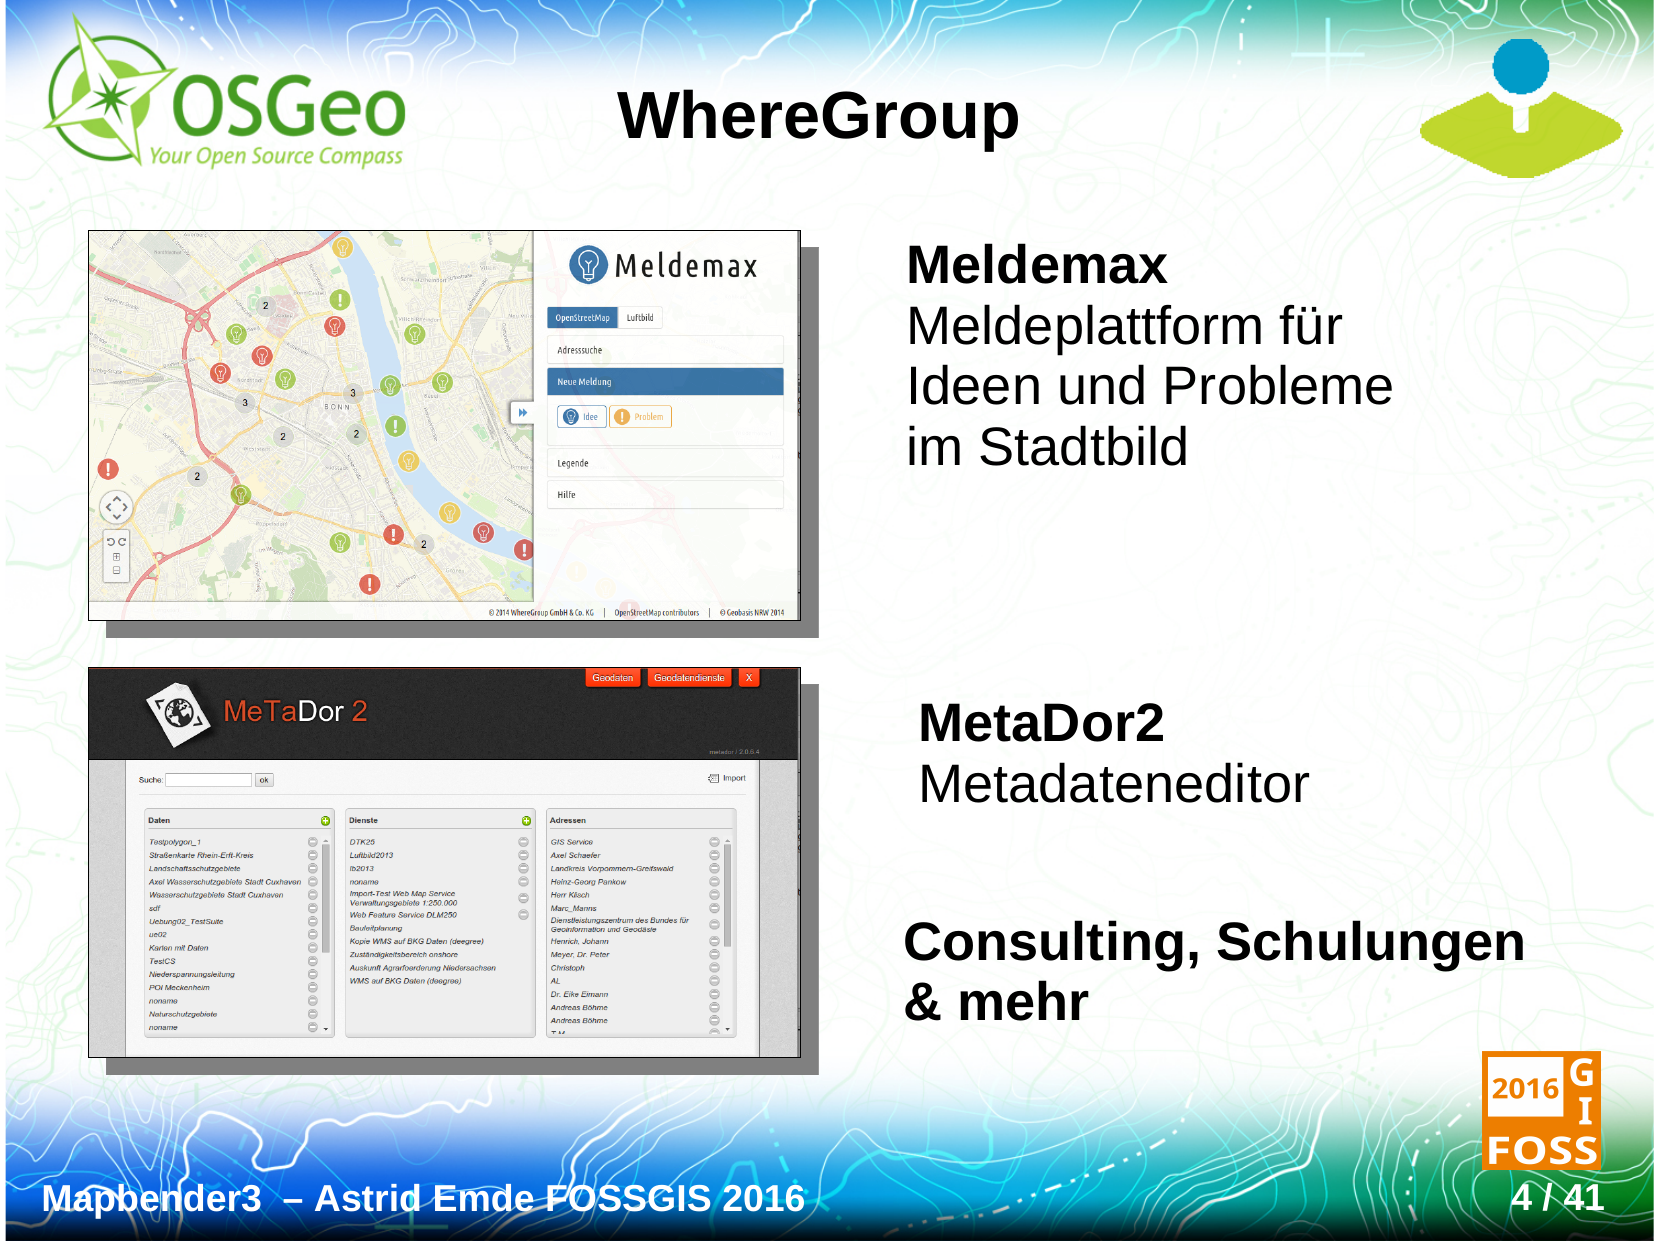

WhereGroup
Meldemax
Meldeplattform für
Ideen und Probleme
im Stadtbild
MetaDor2
Metadateneditor
Consulting, Schulungen
& mehr